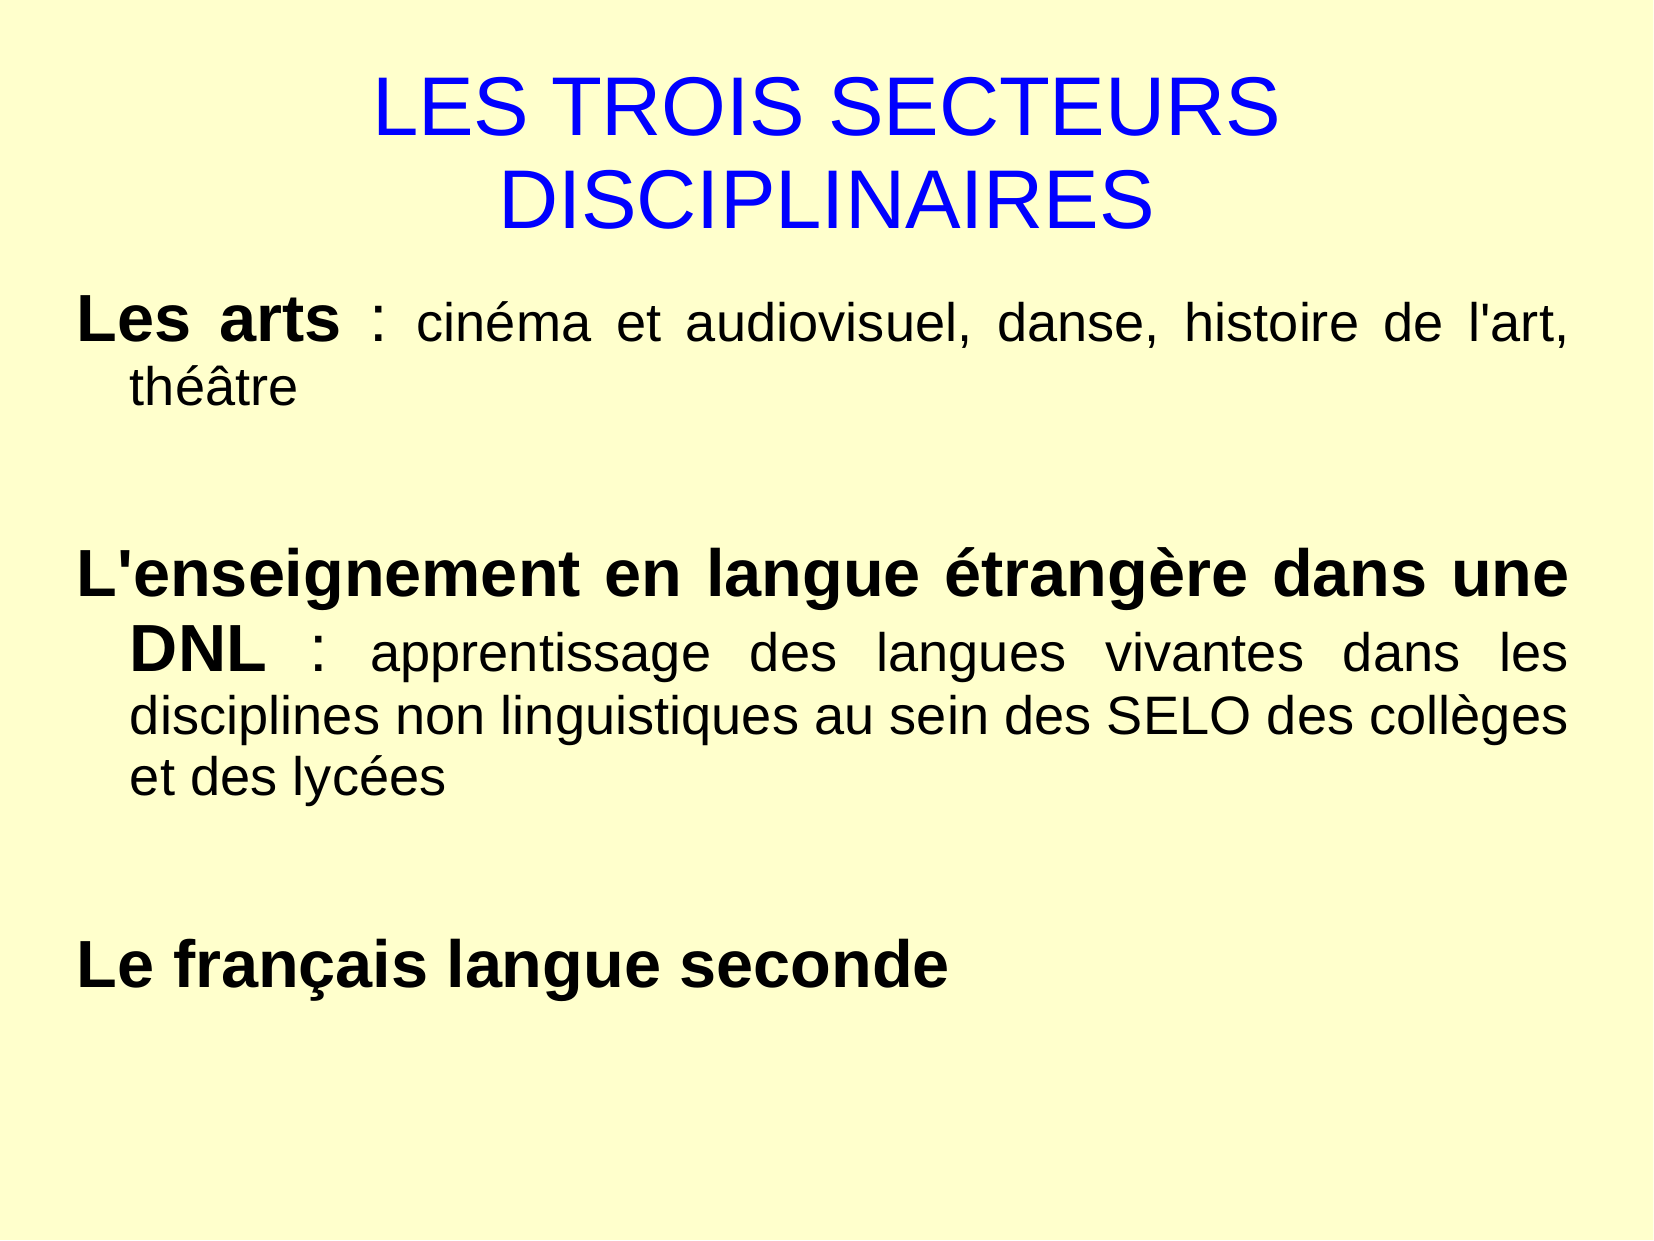

# LES TROIS SECTEURS DISCIPLINAIRES
Les arts : cinéma et audiovisuel, danse, histoire de l'art, théâtre
L'enseignement en langue étrangère dans une DNL : apprentissage des langues vivantes dans les disciplines non linguistiques au sein des SELO des collèges et des lycées
Le français langue seconde